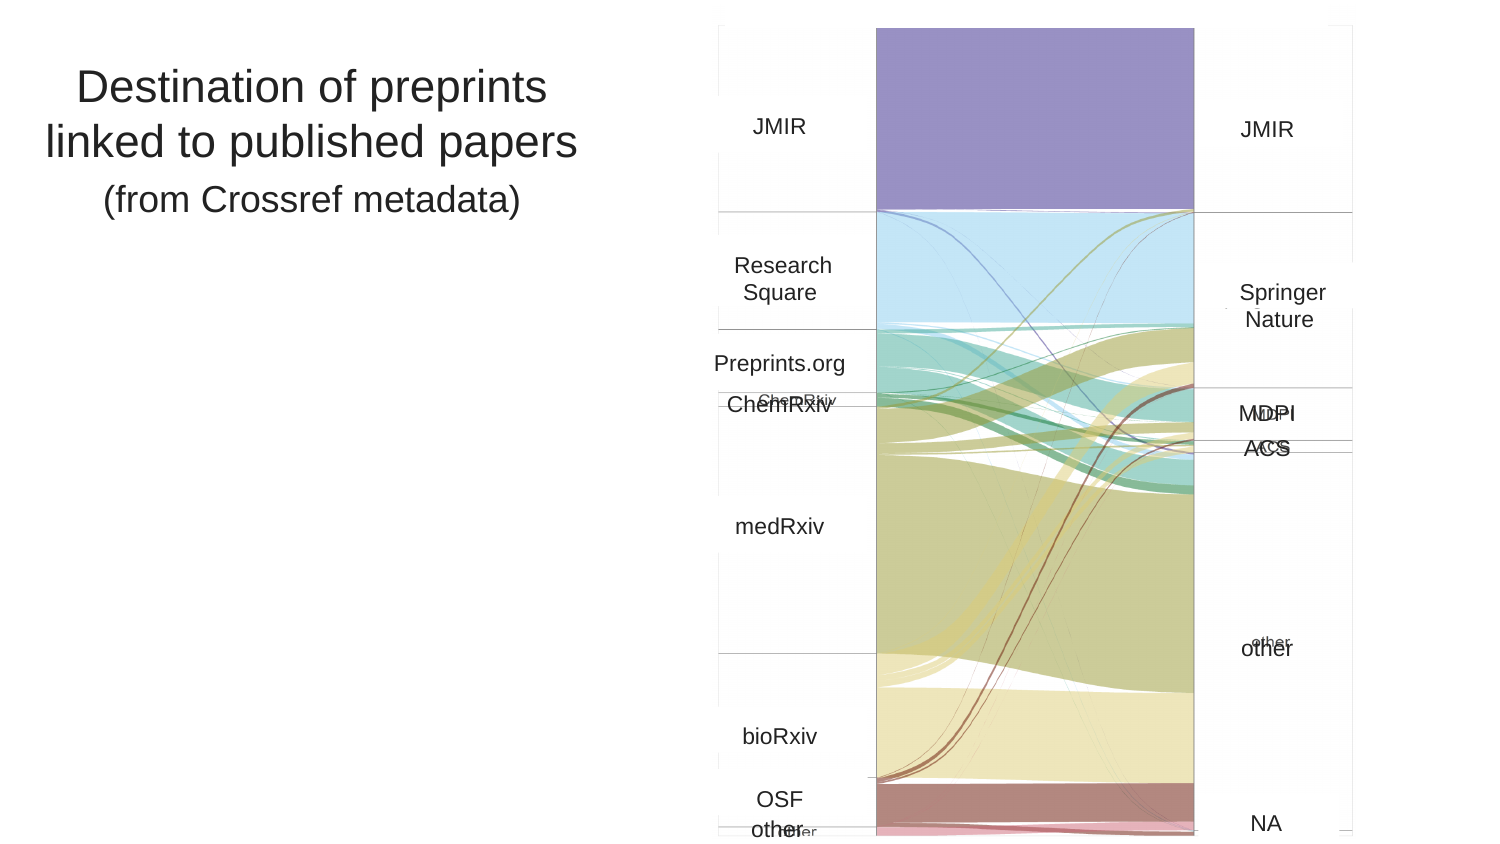

Destination of preprints
linked to published papers
 (from Crossref metadata)
JMIR
JMIR
Research
Square
Springer
Nature
Preprints.org
ChemRxiv
MDPI
ACS
medRxiv
other
bioRxiv
OSF
NA
other